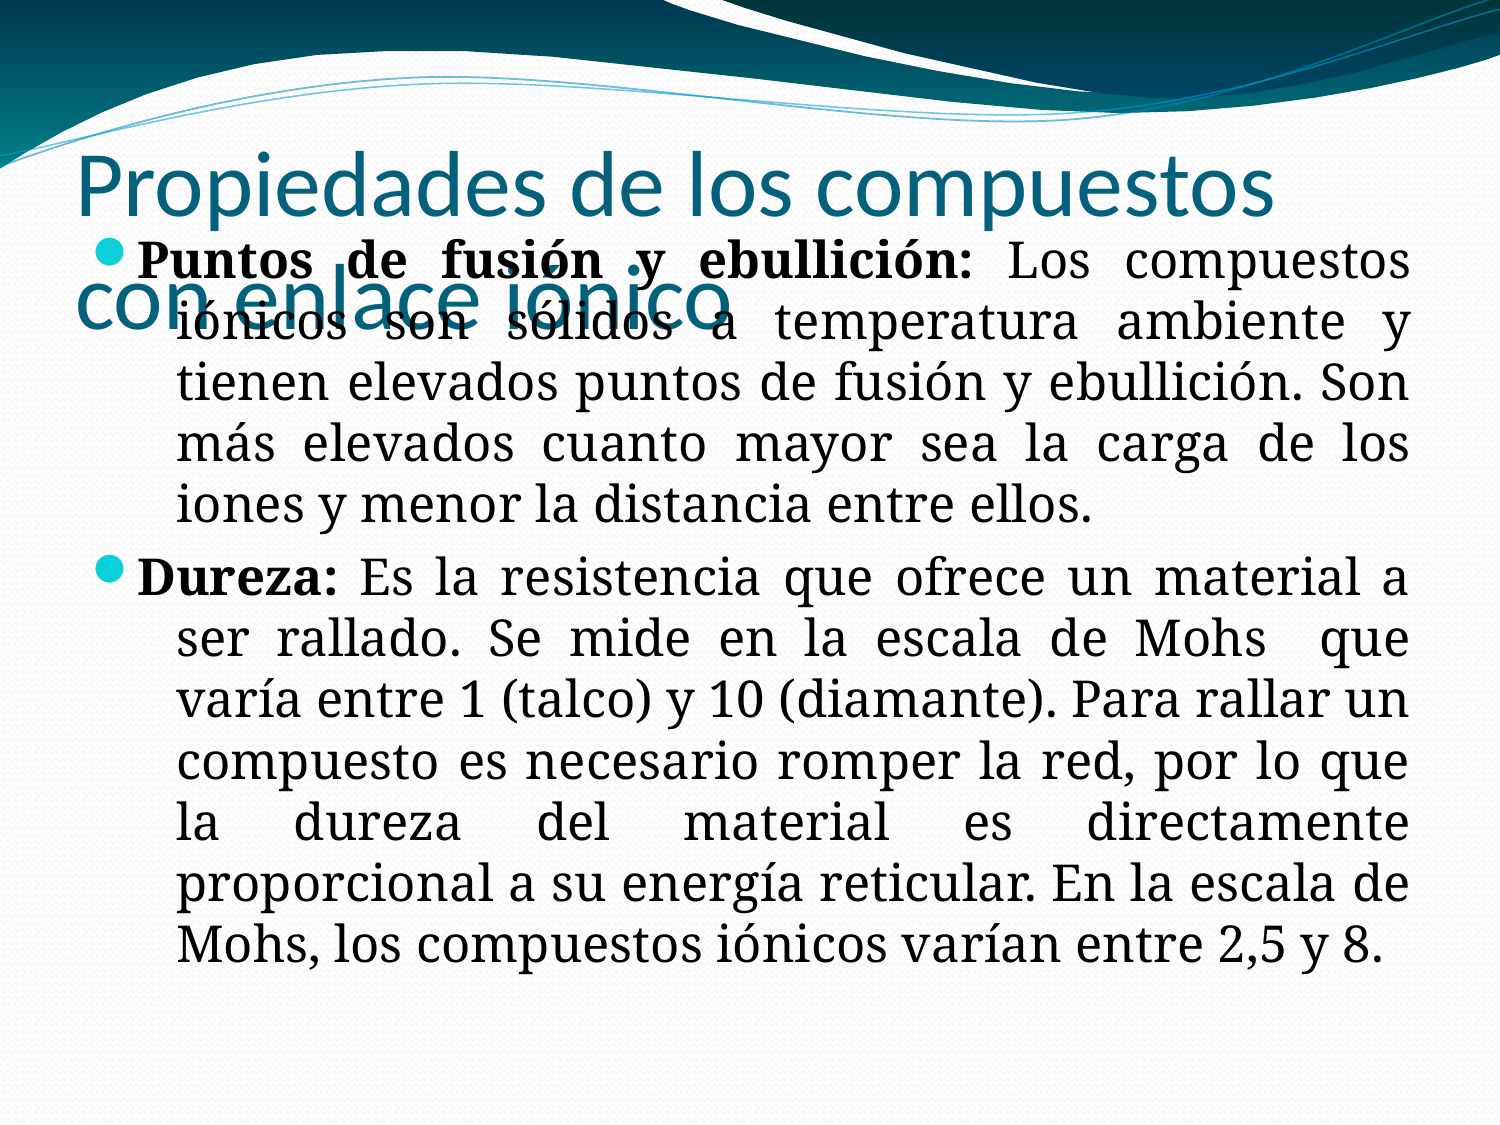

# Propiedades de los compuestos con enlace iónico
Puntos de fusión y ebullición: Los compuestos iónicos son sólidos a temperatura ambiente y tienen elevados puntos de fusión y ebullición. Son más elevados cuanto mayor sea la carga de los iones y menor la distancia entre ellos.
Dureza: Es la resistencia que ofrece un material a ser rallado. Se mide en la escala de Mohs que varía entre 1 (talco) y 10 (diamante). Para rallar un compuesto es necesario romper la red, por lo que la dureza del material es directamente proporcional a su energía reticular. En la escala de Mohs, los compuestos iónicos varían entre 2,5 y 8.